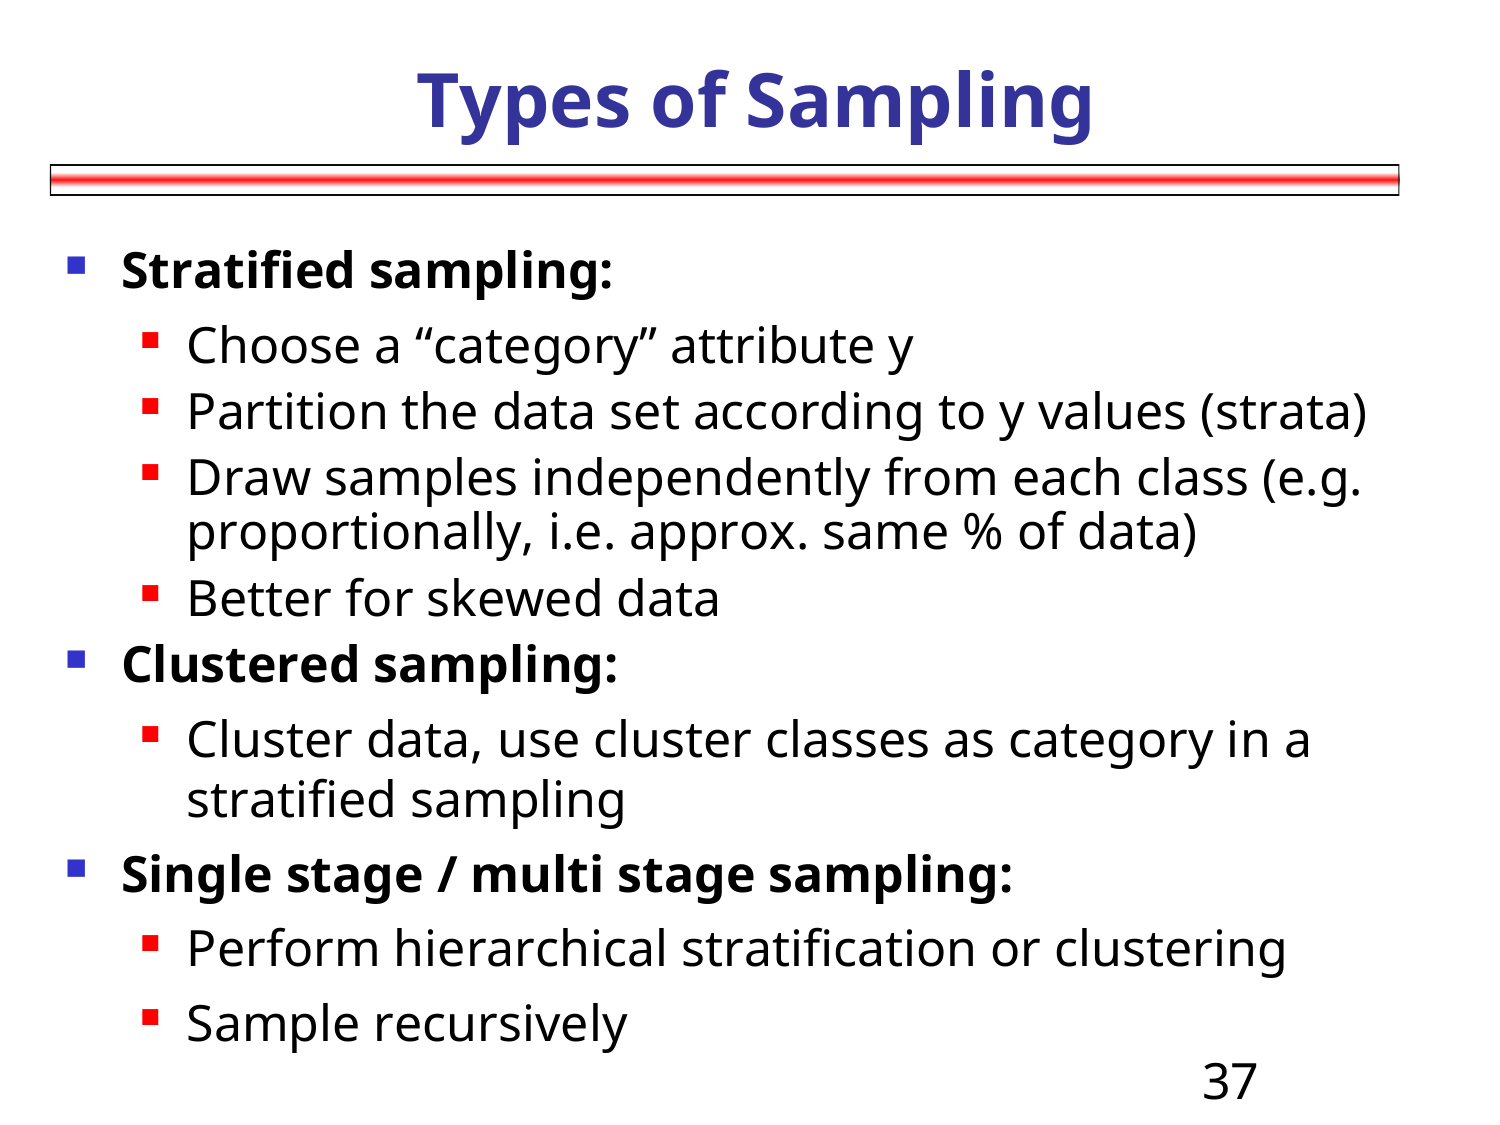

# Types of Sampling
Stratified sampling:
Choose a “category” attribute y
Partition the data set according to y values (strata)
Draw samples independently from each class (e.g. proportionally, i.e. approx. same % of data)
Better for skewed data
Clustered sampling:
Cluster data, use cluster classes as category in a stratified sampling
Single stage / multi stage sampling:
Perform hierarchical stratification or clustering
Sample recursively